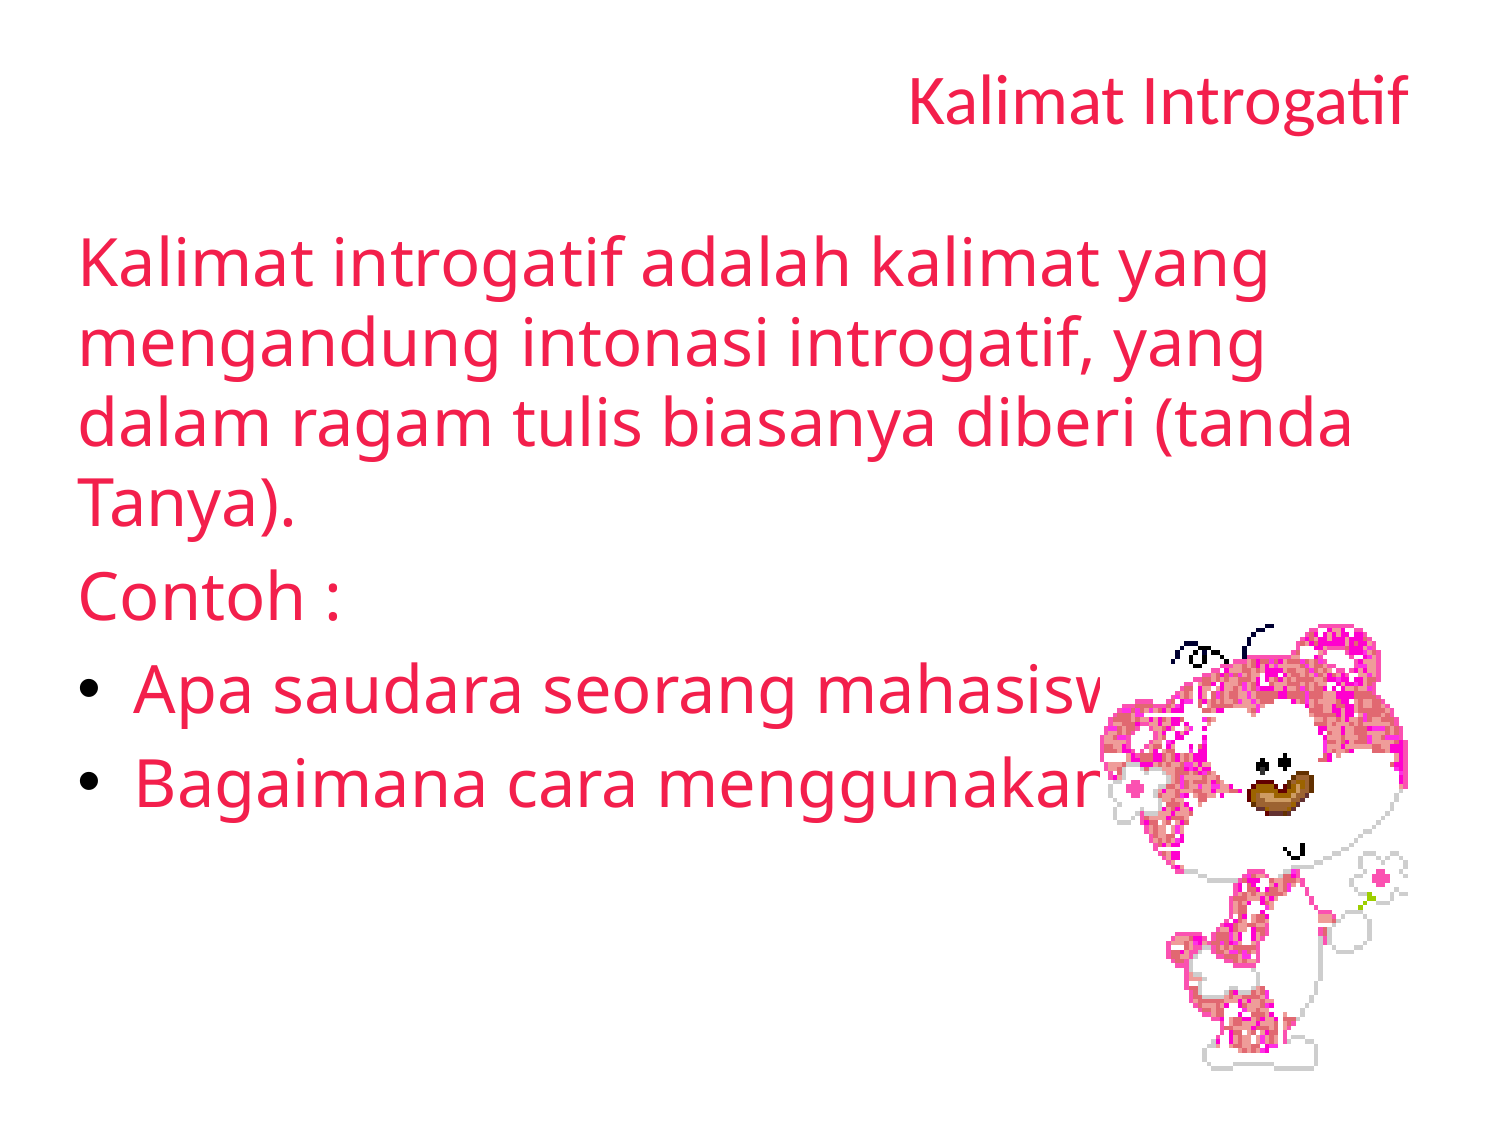

# Kalimat Introgatif
Kalimat introgatif adalah kalimat yang mengandung intonasi introgatif, yang dalam ragam tulis biasanya diberi (tanda Tanya).
Contoh :
Apa saudara seorang mahasiswa?
Bagaimana cara menggunakan alat ini?